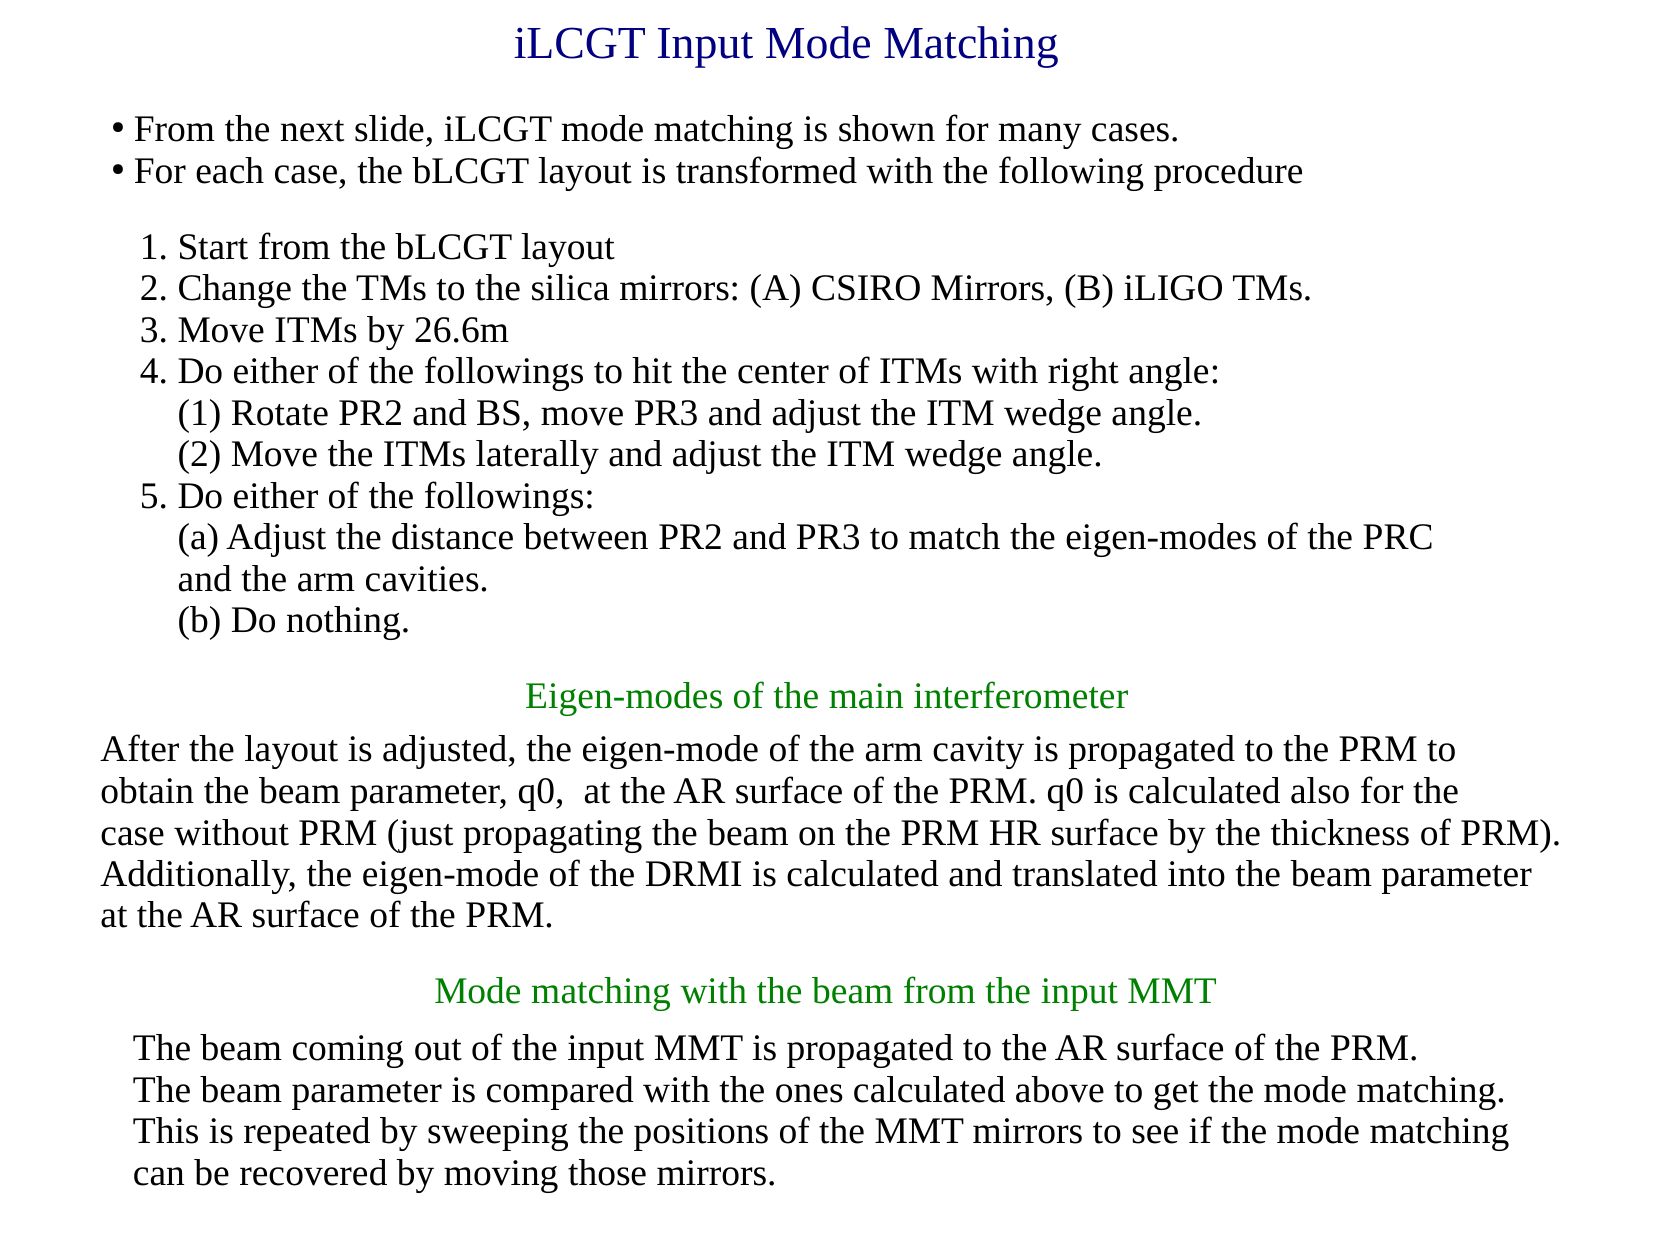

iLCGT Input Mode Matching
 From the next slide, iLCGT mode matching is shown for many cases.
 For each case, the bLCGT layout is transformed with the following procedure
 Start from the bLCGT layout
 Change the TMs to the silica mirrors: (A) CSIRO Mirrors, (B) iLIGO TMs.
 Move ITMs by 26.6m
 Do either of the followings to hit the center of ITMs with right angle:
 (1) Rotate PR2 and BS, move PR3 and adjust the ITM wedge angle.
 (2) Move the ITMs laterally and adjust the ITM wedge angle.
 Do either of the followings:
 (a) Adjust the distance between PR2 and PR3 to match the eigen-modes of the PRC
 and the arm cavities.
 (b) Do nothing.
Eigen-modes of the main interferometer
After the layout is adjusted, the eigen-mode of the arm cavity is propagated to the PRM to
obtain the beam parameter, q0, at the AR surface of the PRM. q0 is calculated also for the
case without PRM (just propagating the beam on the PRM HR surface by the thickness of PRM).
Additionally, the eigen-mode of the DRMI is calculated and translated into the beam parameter
at the AR surface of the PRM.
Mode matching with the beam from the input MMT
The beam coming out of the input MMT is propagated to the AR surface of the PRM.
The beam parameter is compared with the ones calculated above to get the mode matching.
This is repeated by sweeping the positions of the MMT mirrors to see if the mode matching
can be recovered by moving those mirrors.